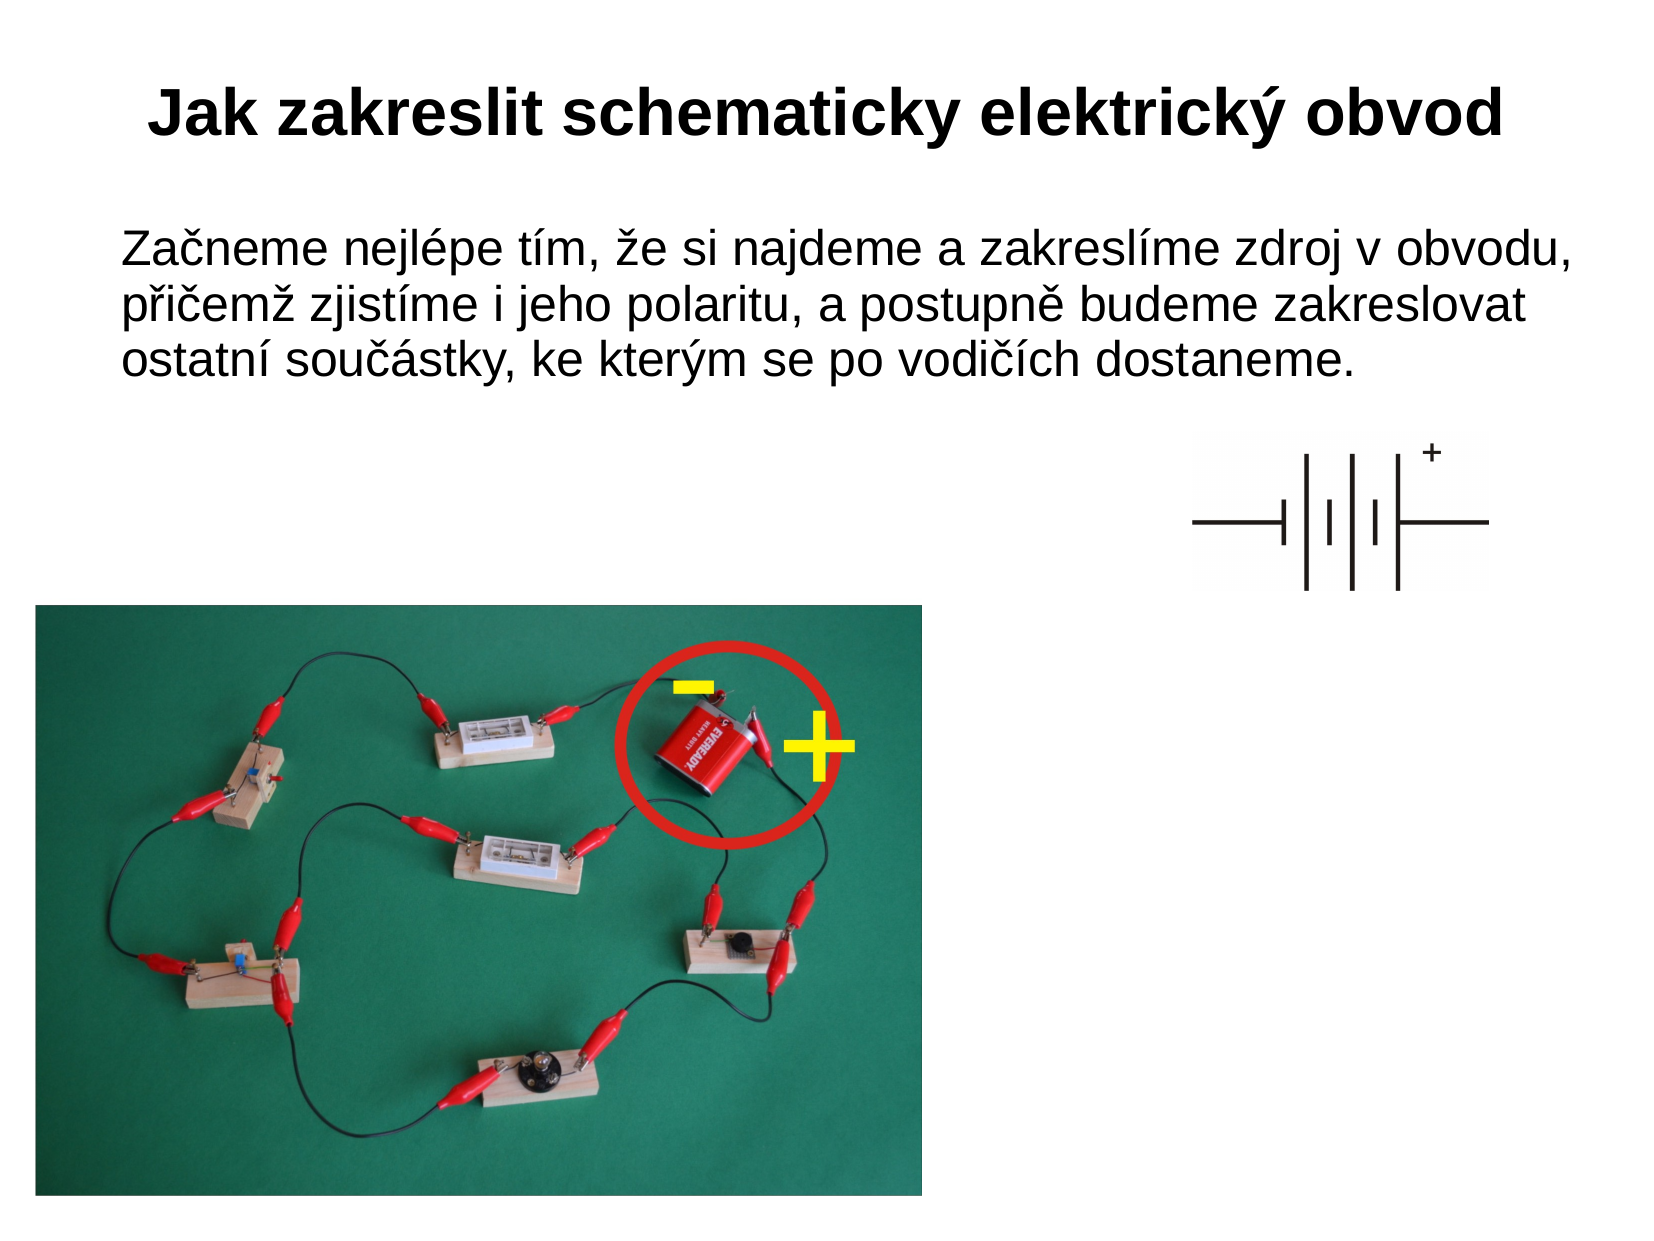

# Jak zakreslit schematicky elektrický obvod
Začneme nejlépe tím, že si najdeme a zakreslíme zdroj v obvodu, přičemž zjistíme i jeho polaritu, a postupně budeme zakreslovat ostatní součástky, ke kterým se po vodičích dostaneme.